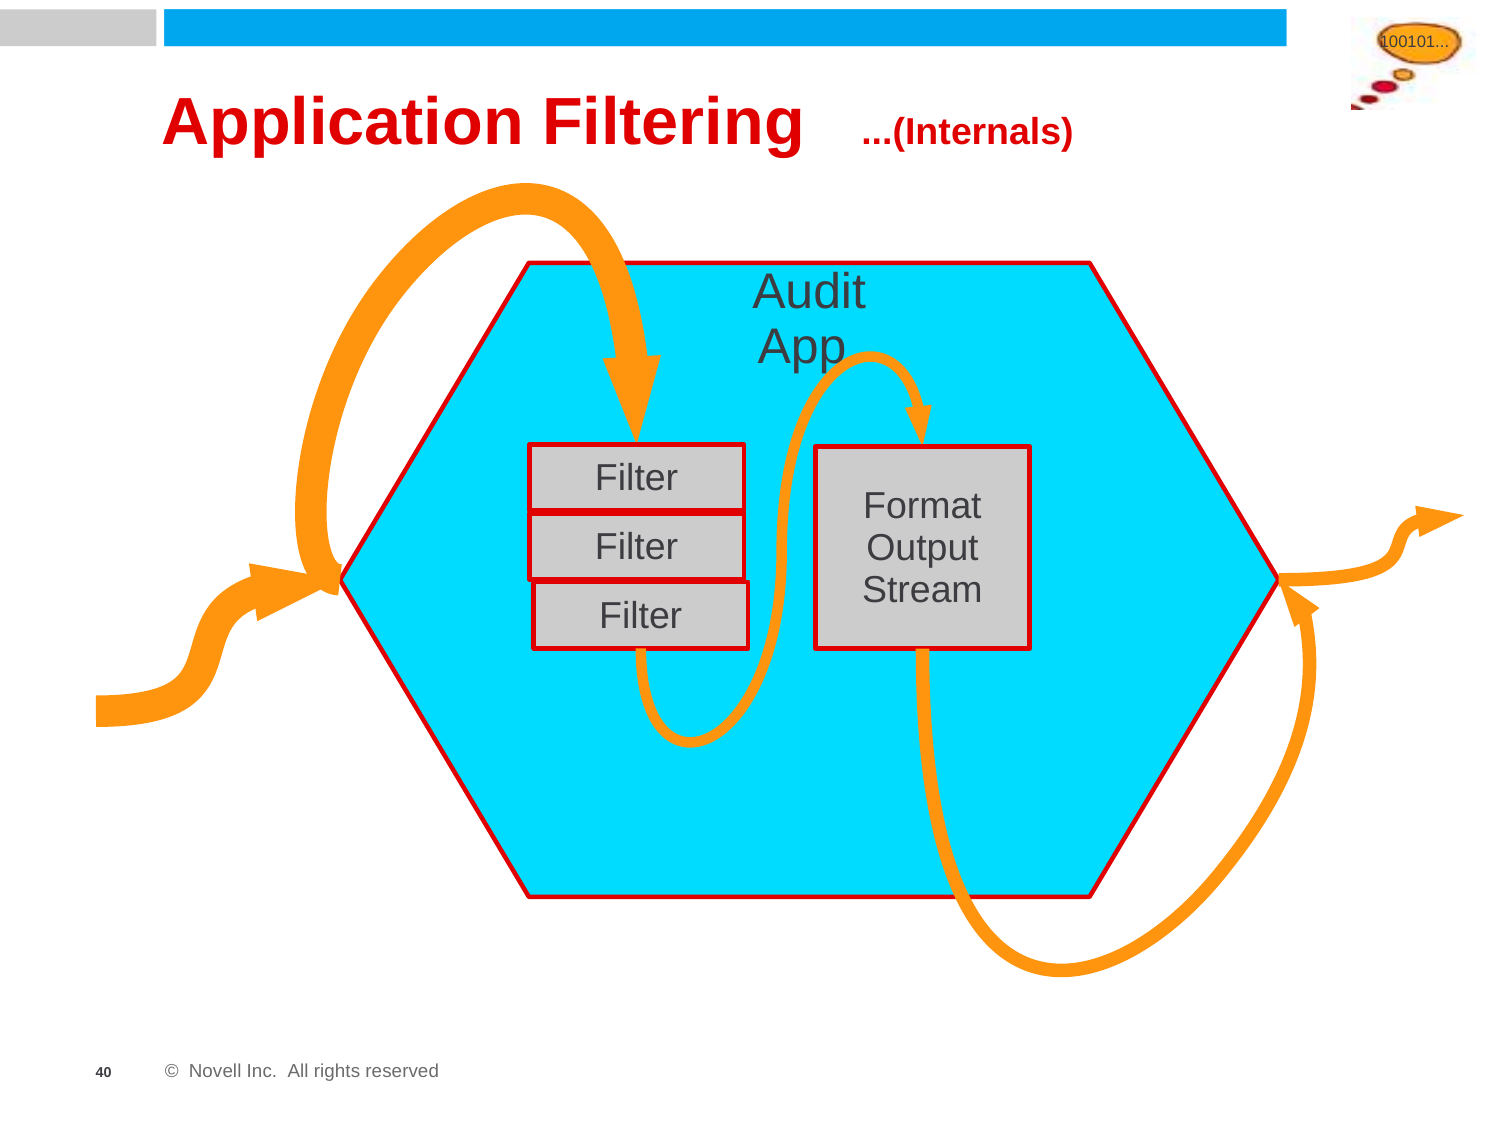

100101...
# Application Filtering ...(Internals)
Audit
App.
Filter
Format
Output
Stream
Filter
Filter